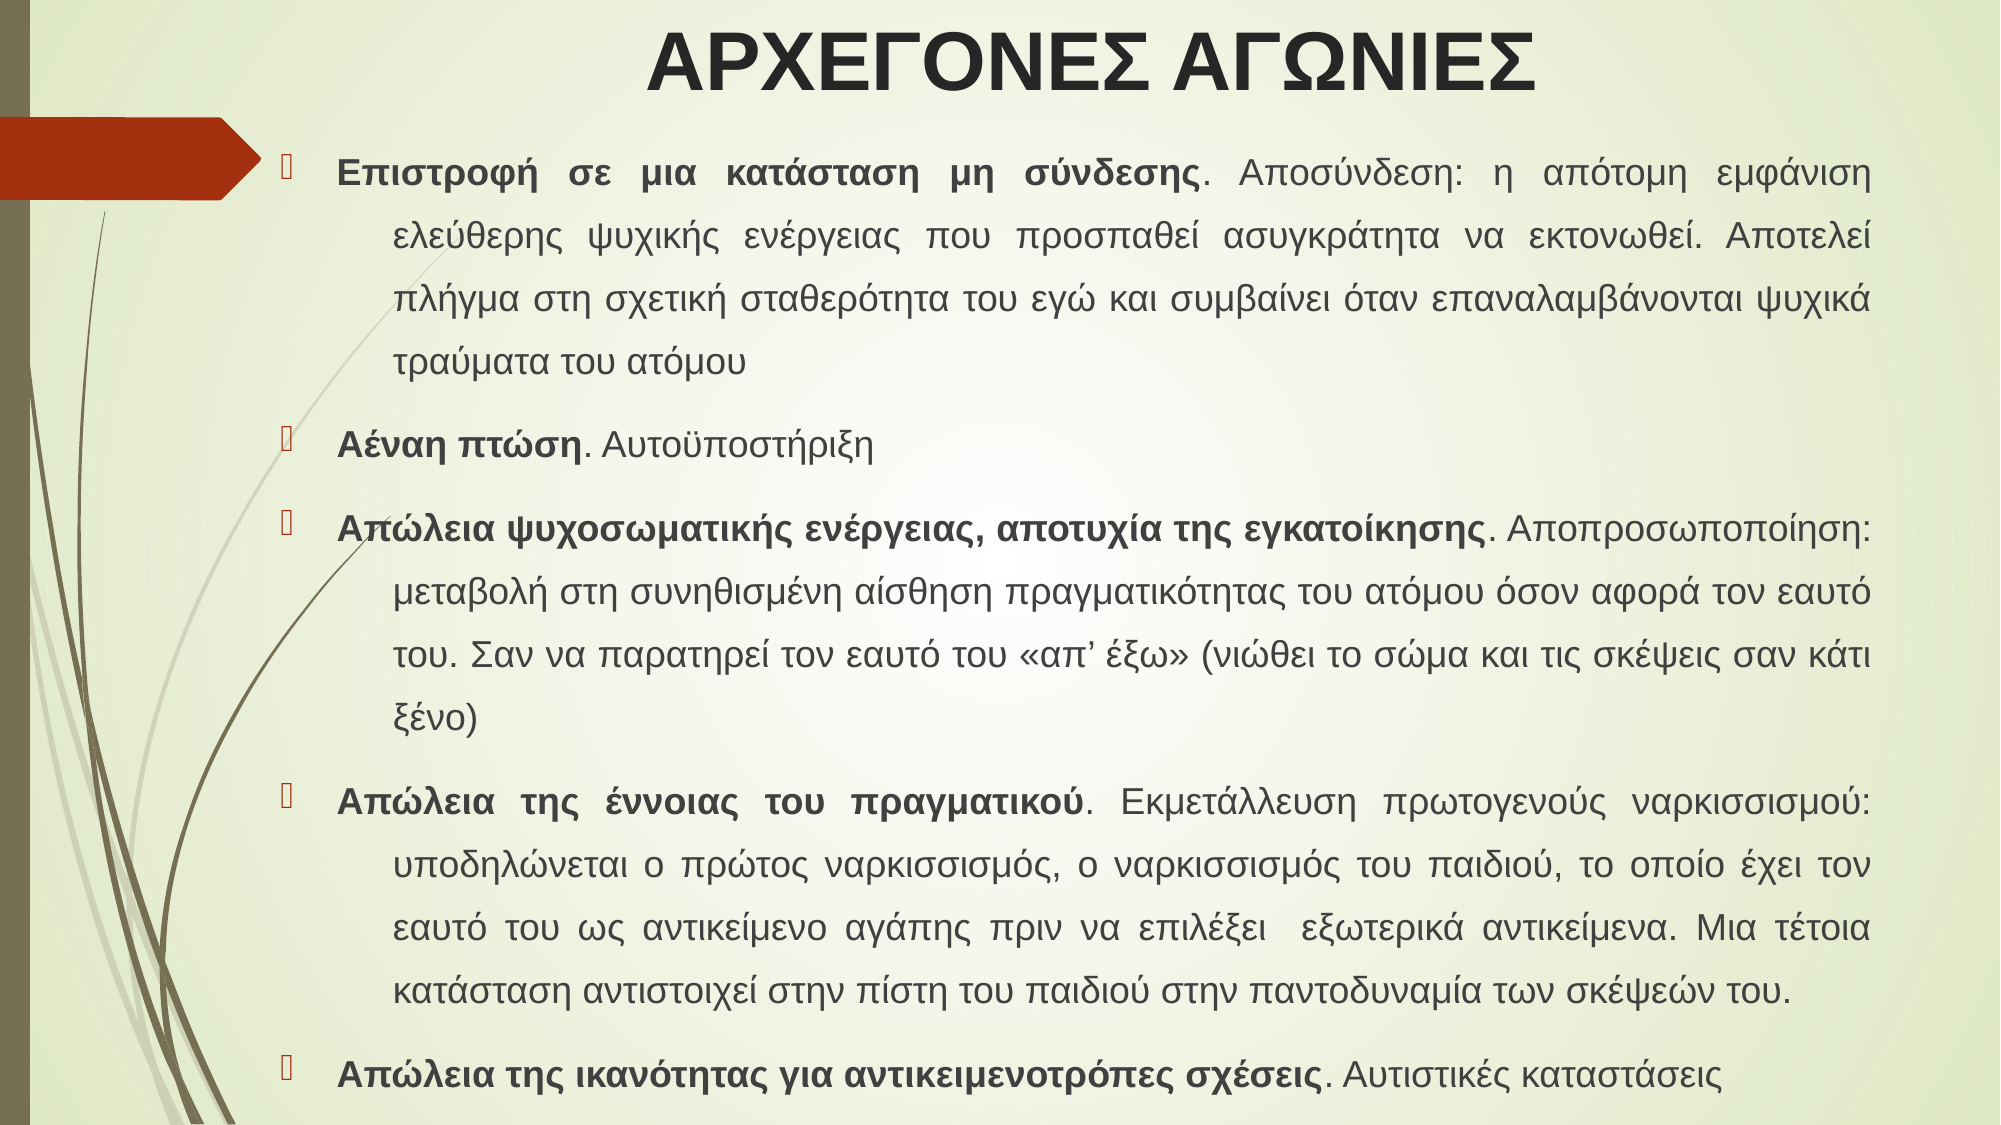

# ΑΡΧΕΓΟΝΕΣ ΑΓΩΝΙΕΣ
Επιστροφή σε μια κατάσταση μη σύνδεσης. Αποσύνδεση: η απότομη εμφάνιση ελεύθερης ψυχικής ενέργειας που προσπαθεί ασυγκράτητα να εκτονωθεί. Αποτελεί πλήγμα στη σχετική σταθερότητα του εγώ και συμβαίνει όταν επαναλαμβάνονται ψυχικά τραύματα του ατόμου
Αέναη πτώση. Αυτοϋποστήριξη
Απώλεια ψυχοσωματικής ενέργειας, αποτυχία της εγκατοίκησης. Αποπροσωποποίηση: μεταβολή στη συνηθισμένη αίσθηση πραγματικότητας του ατόμου όσον αφορά τον εαυτό του. Σαν να παρατηρεί τον εαυτό του «απ’ έξω» (νιώθει το σώμα και τις σκέψεις σαν κάτι ξένο)
Απώλεια της έννοιας του πραγματικού. Εκμετάλλευση πρωτογενούς ναρκισσισμού: υποδηλώνεται ο πρώτος ναρκισσισμός, ο ναρκισσισμός του παιδιού, το οποίο έχει τον εαυτό του ως αντικείμενο αγάπης πριν να επιλέξει εξωτερικά αντικείμενα. Μια τέτοια κατάσταση αντιστοιχεί στην πίστη του παιδιού στην παντοδυναμία των σκέψεών του.
Απώλεια της ικανότητας για αντικειμενοτρόπες σχέσεις. Αυτιστικές καταστάσεις